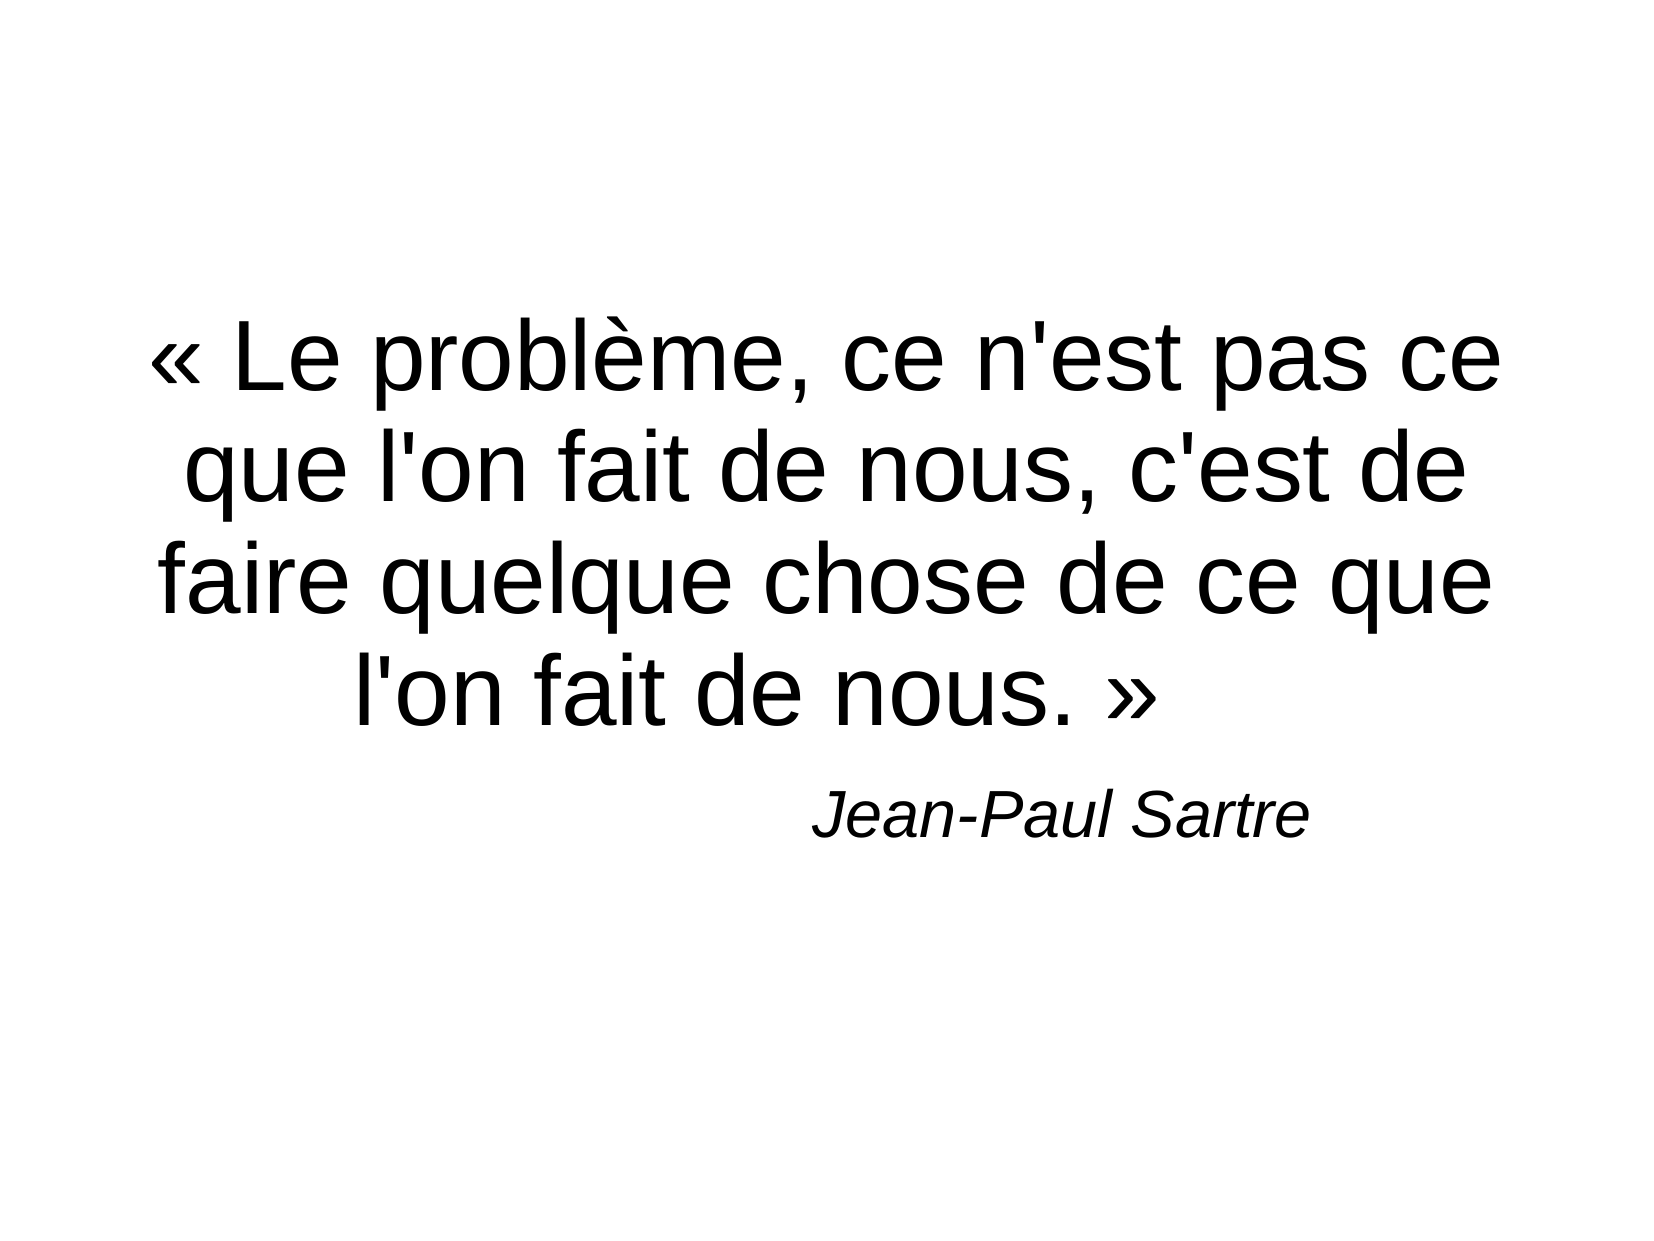

# « Le problème, ce n'est pas ce que l'on fait de nous, c'est de faire quelque chose de ce que l'on fait de nous. »
 Jean-Paul Sartre